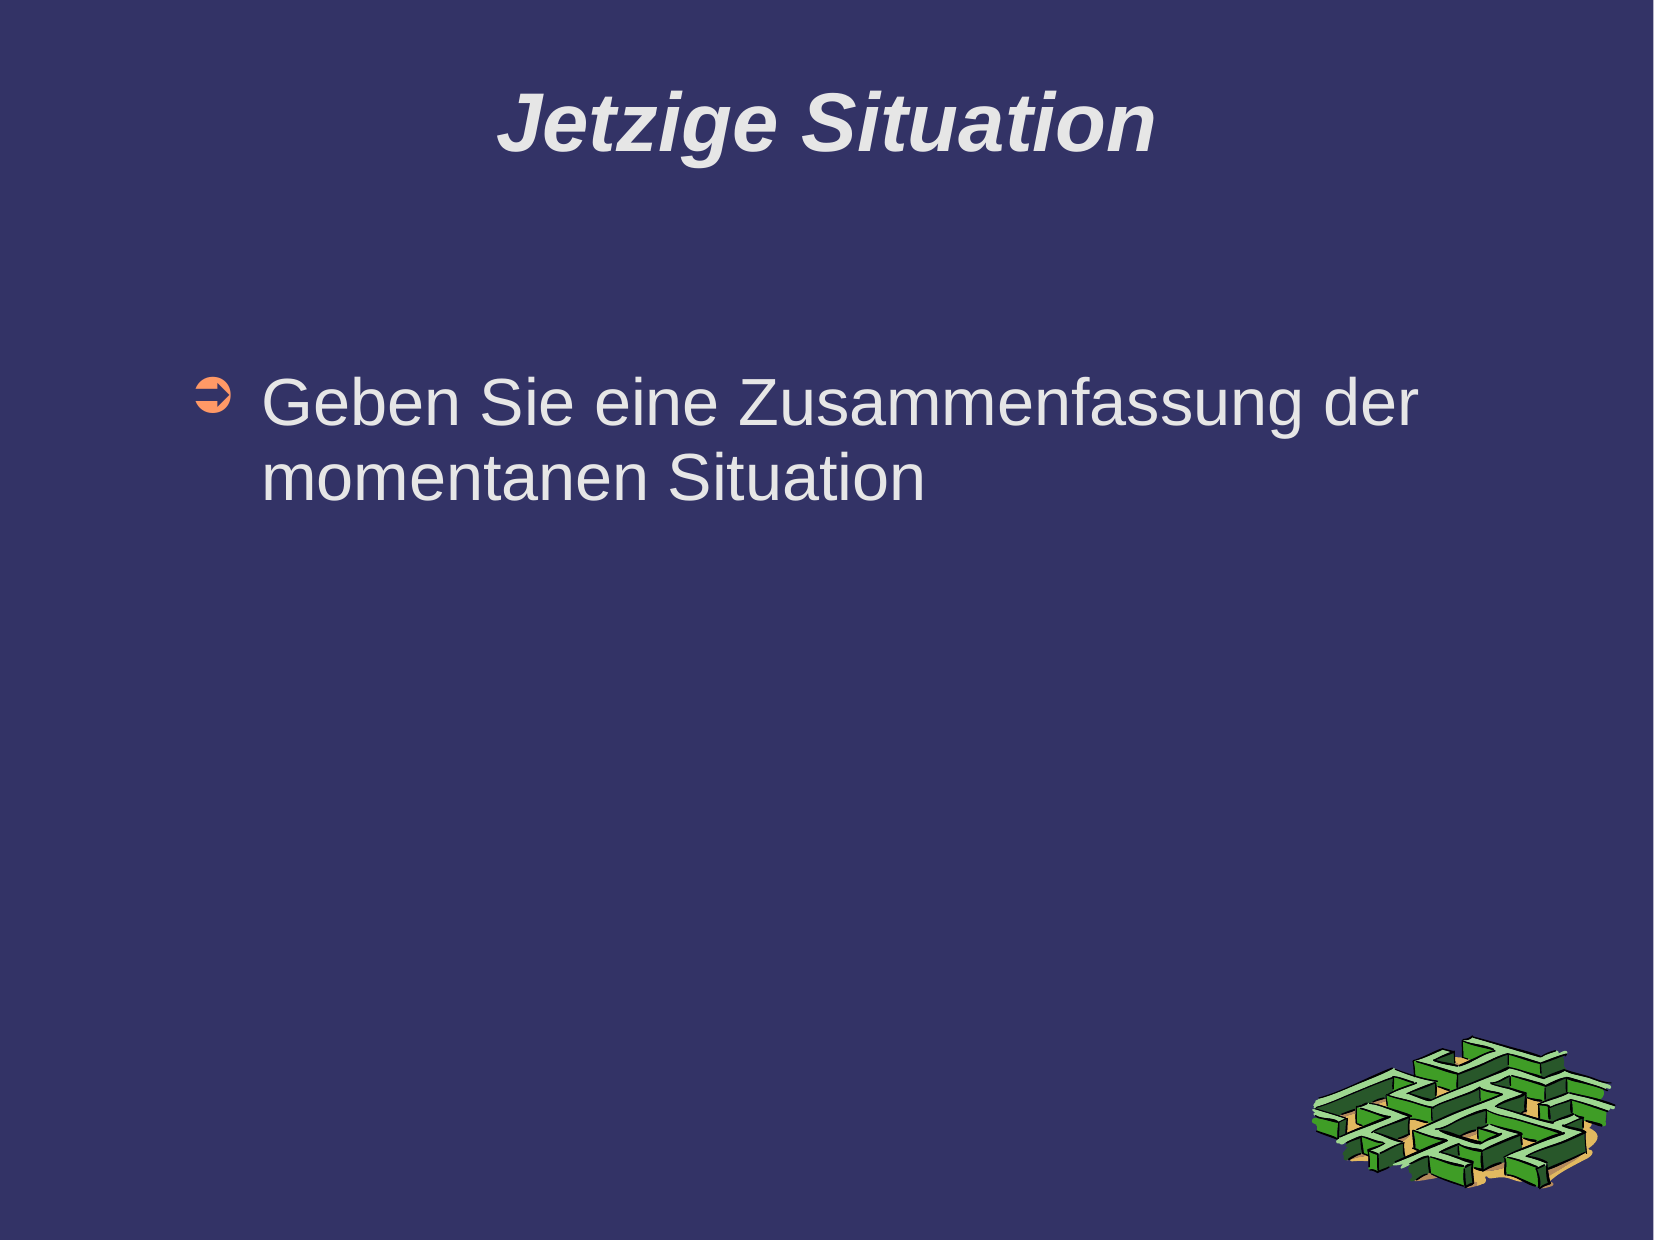

# Jetzige Situation
Geben Sie eine Zusammenfassung der momentanen Situation